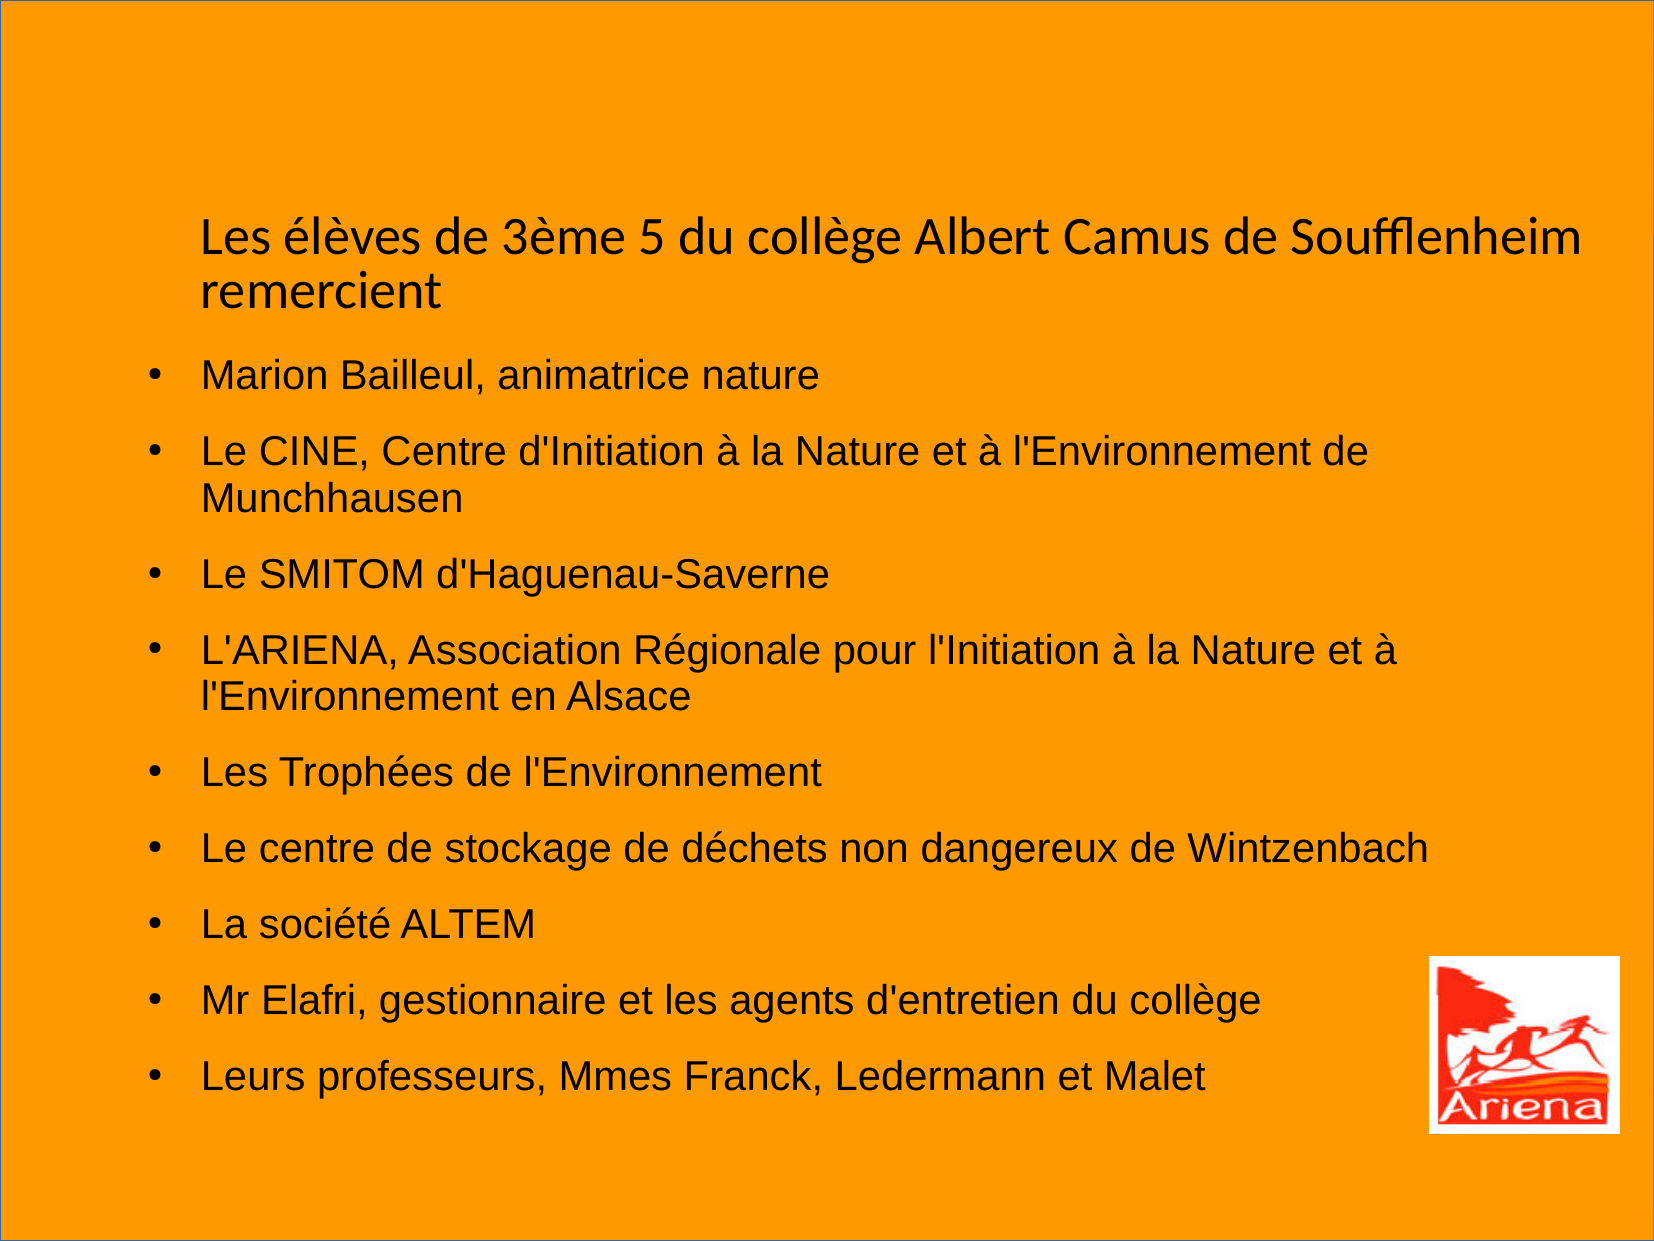

# Les élèves de 3ème 5 du collège Albert Camus de Soufflenheim remercient
Marion Bailleul, animatrice nature
Le CINE, Centre d'Initiation à la Nature et à l'Environnement de Munchhausen
Le SMITOM d'Haguenau-Saverne
L'ARIENA, Association Régionale pour l'Initiation à la Nature et à l'Environnement en Alsace
Les Trophées de l'Environnement
Le centre de stockage de déchets non dangereux de Wintzenbach
La société ALTEM
Mr Elafri, gestionnaire et les agents d'entretien du collège
Leurs professeurs, Mmes Franck, Ledermann et Malet
Les Français jettent 90 milliards d'emballages chaque année, la production de ces emballages est consommatrice de ressources… et a des conséquences sur notre environnement….
Agissons !
Les solutions :
Optez pour des produits rechargeables
Privilégiez les produits concentrés (emballage plus petit = coût de transport plus faible)
Privilégiez les produits éco-labellisés !
Adoptez les emballages grands formats (paquets de café à la place des dosettes) et évitez le suremballage
Choisissez des produits frais sans emballage
Donnez une seconde vie aux objets